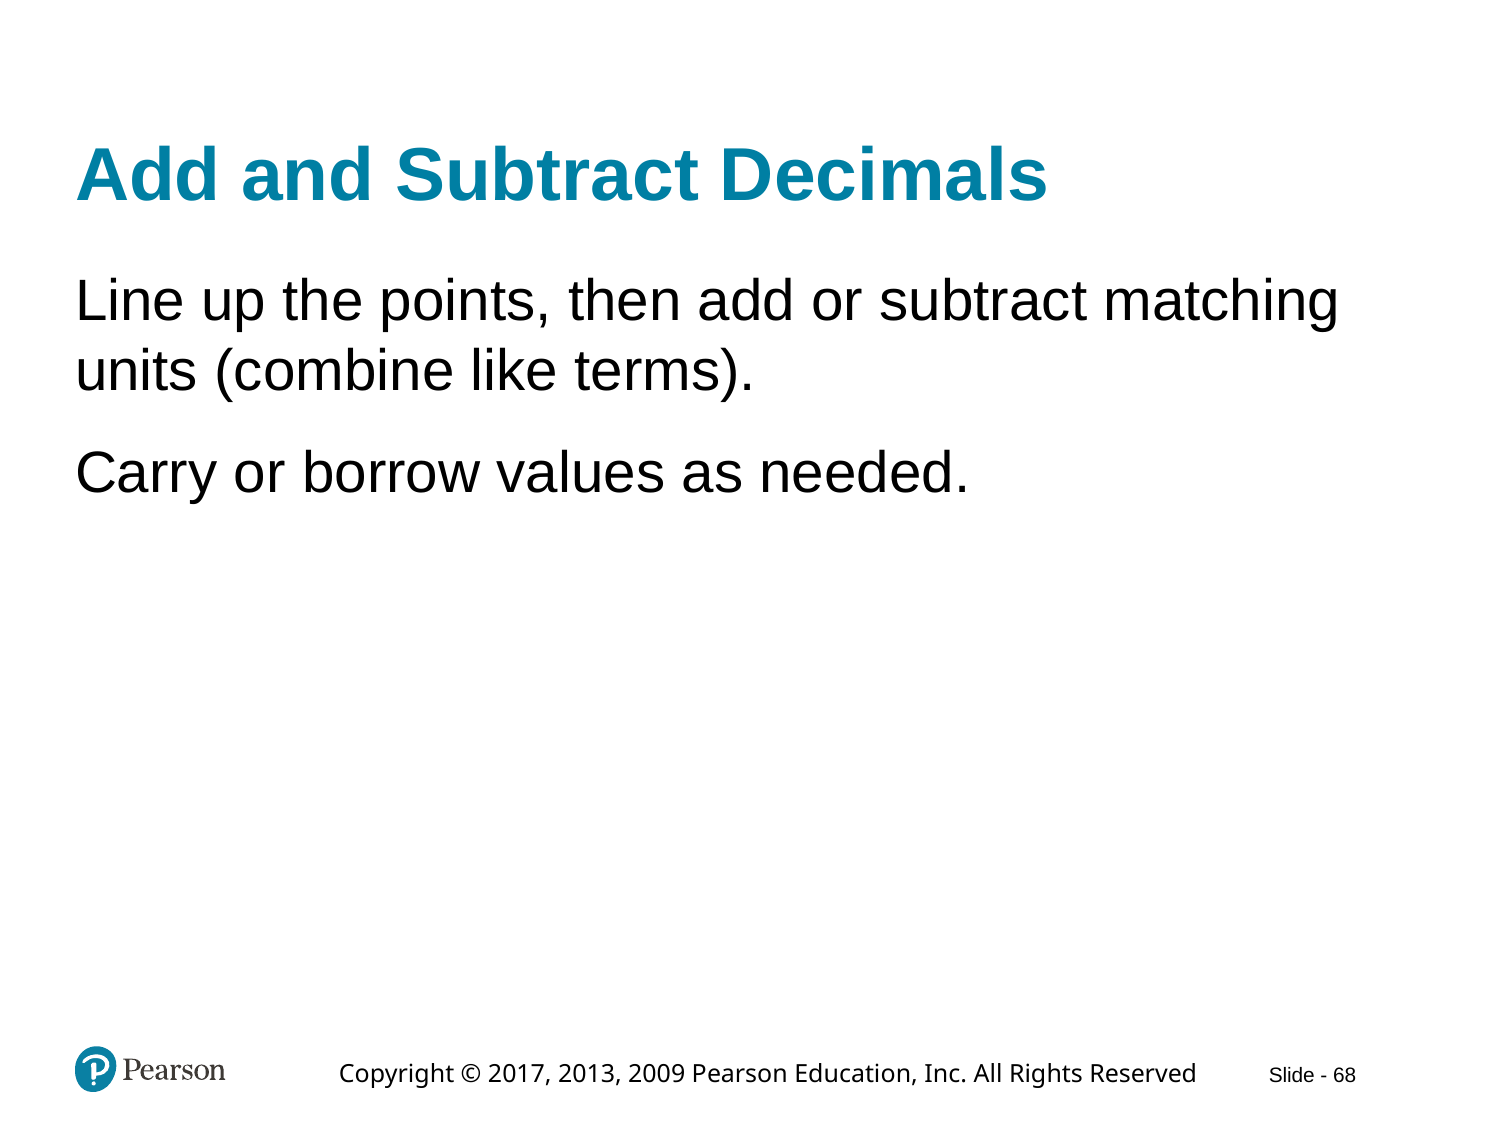

# Add and Subtract Decimals
Line up the points, then add or subtract matching units (combine like terms).
Carry or borrow values as needed.